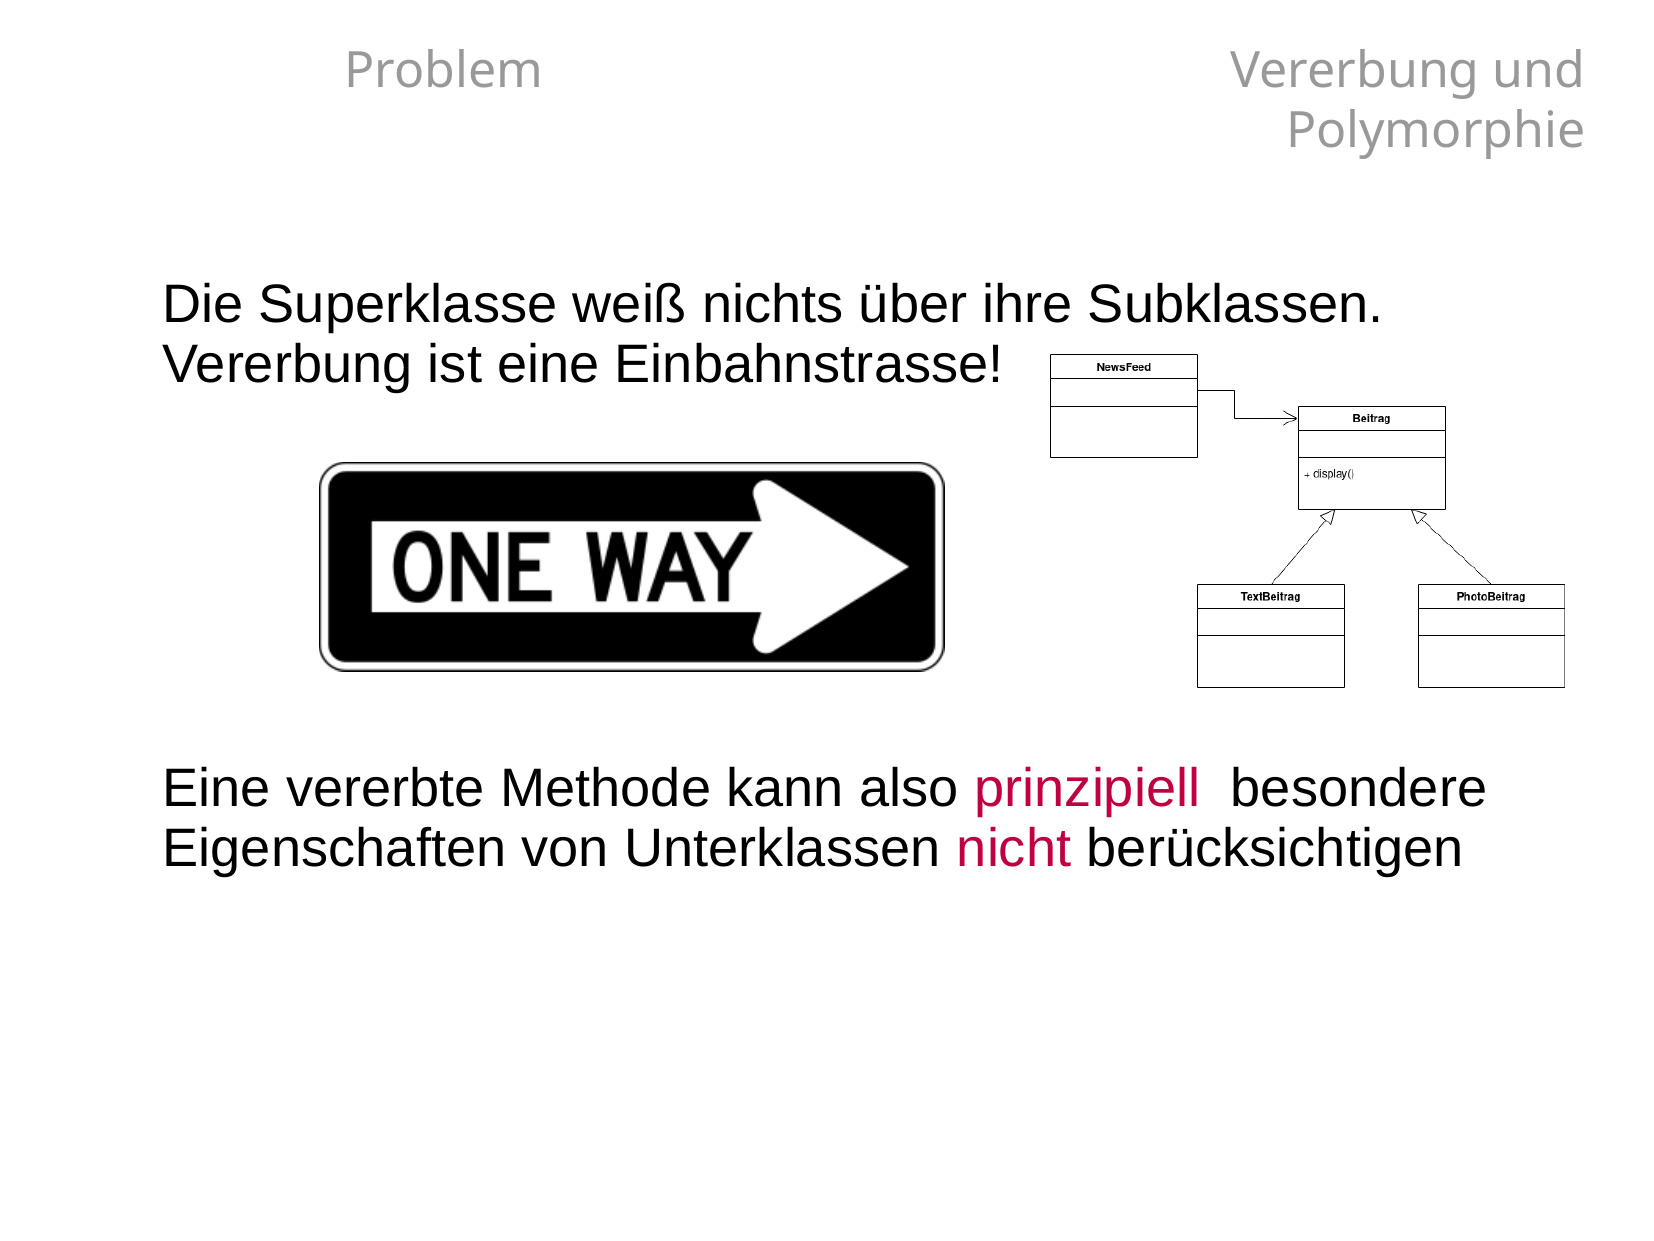

Problem										Vererbung und Polymorphie
Die Superklasse weiß nichts über ihre Subklassen. Vererbung ist eine Einbahnstrasse!
Eine vererbte Methode kann also prinzipiell besondere Eigenschaften von Unterklassen nicht berücksichtigen